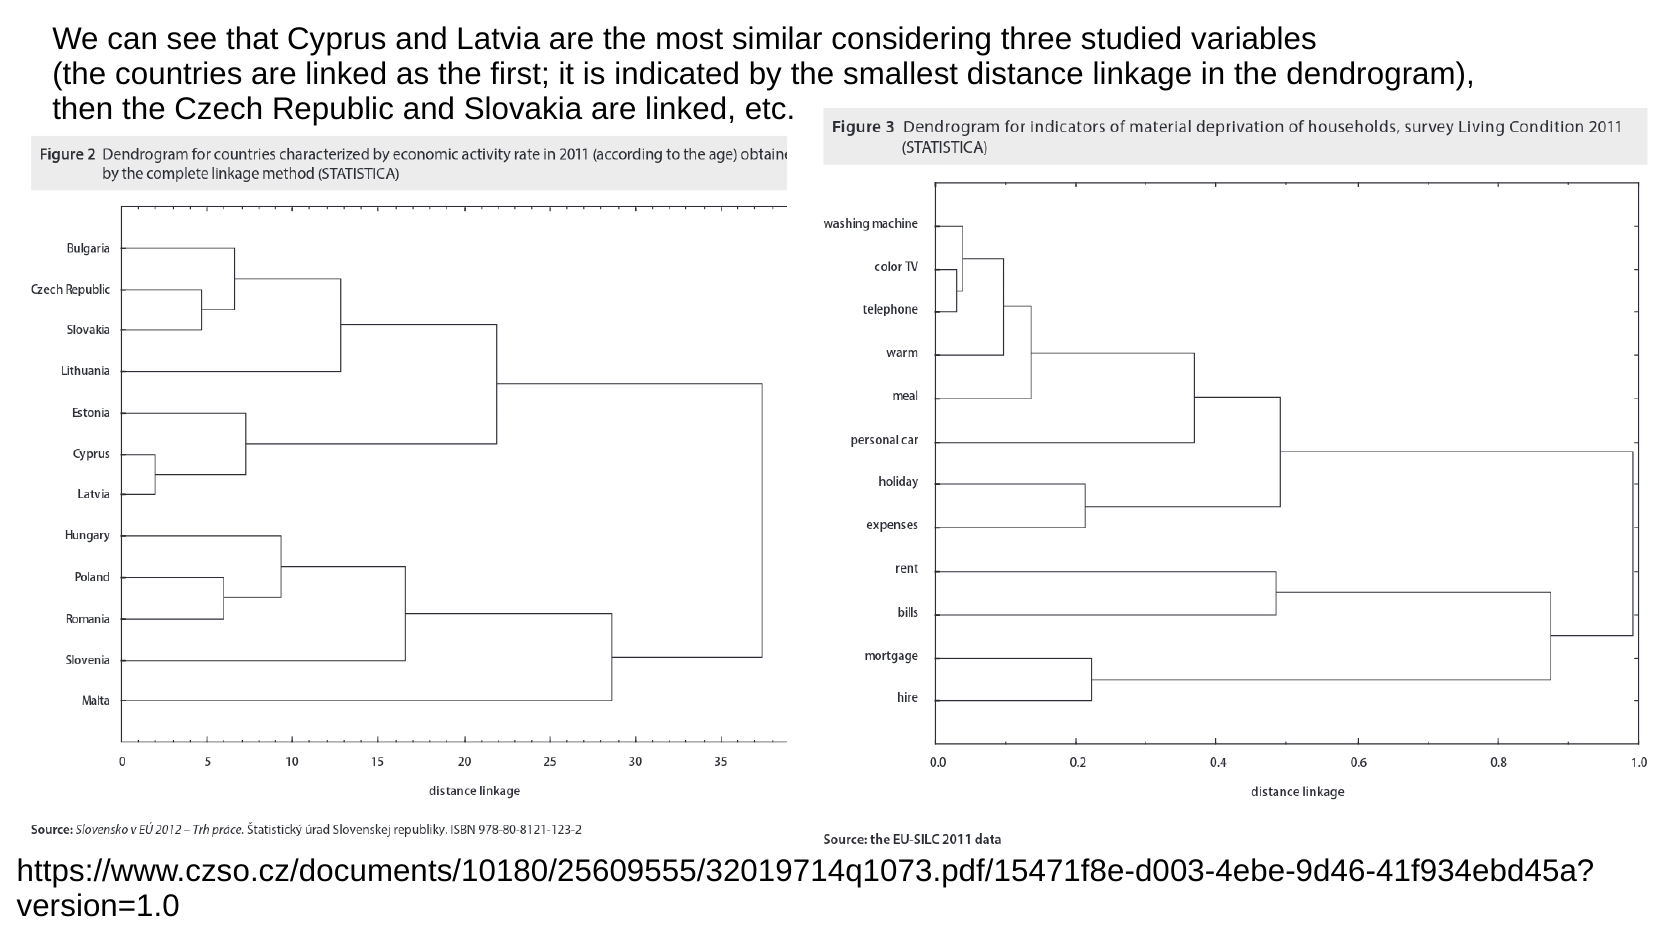

We can see that Cyprus and Latvia are the most similar considering three studied variables
(the countries are linked as the first; it is indicated by the smallest distance linkage in the dendrogram),
then the Czech Republic and Slovakia are linked, etc.
https://www.czso.cz/documents/10180/25609555/32019714q1073.pdf/15471f8e-d003-4ebe-9d46-41f934ebd45a?version=1.0